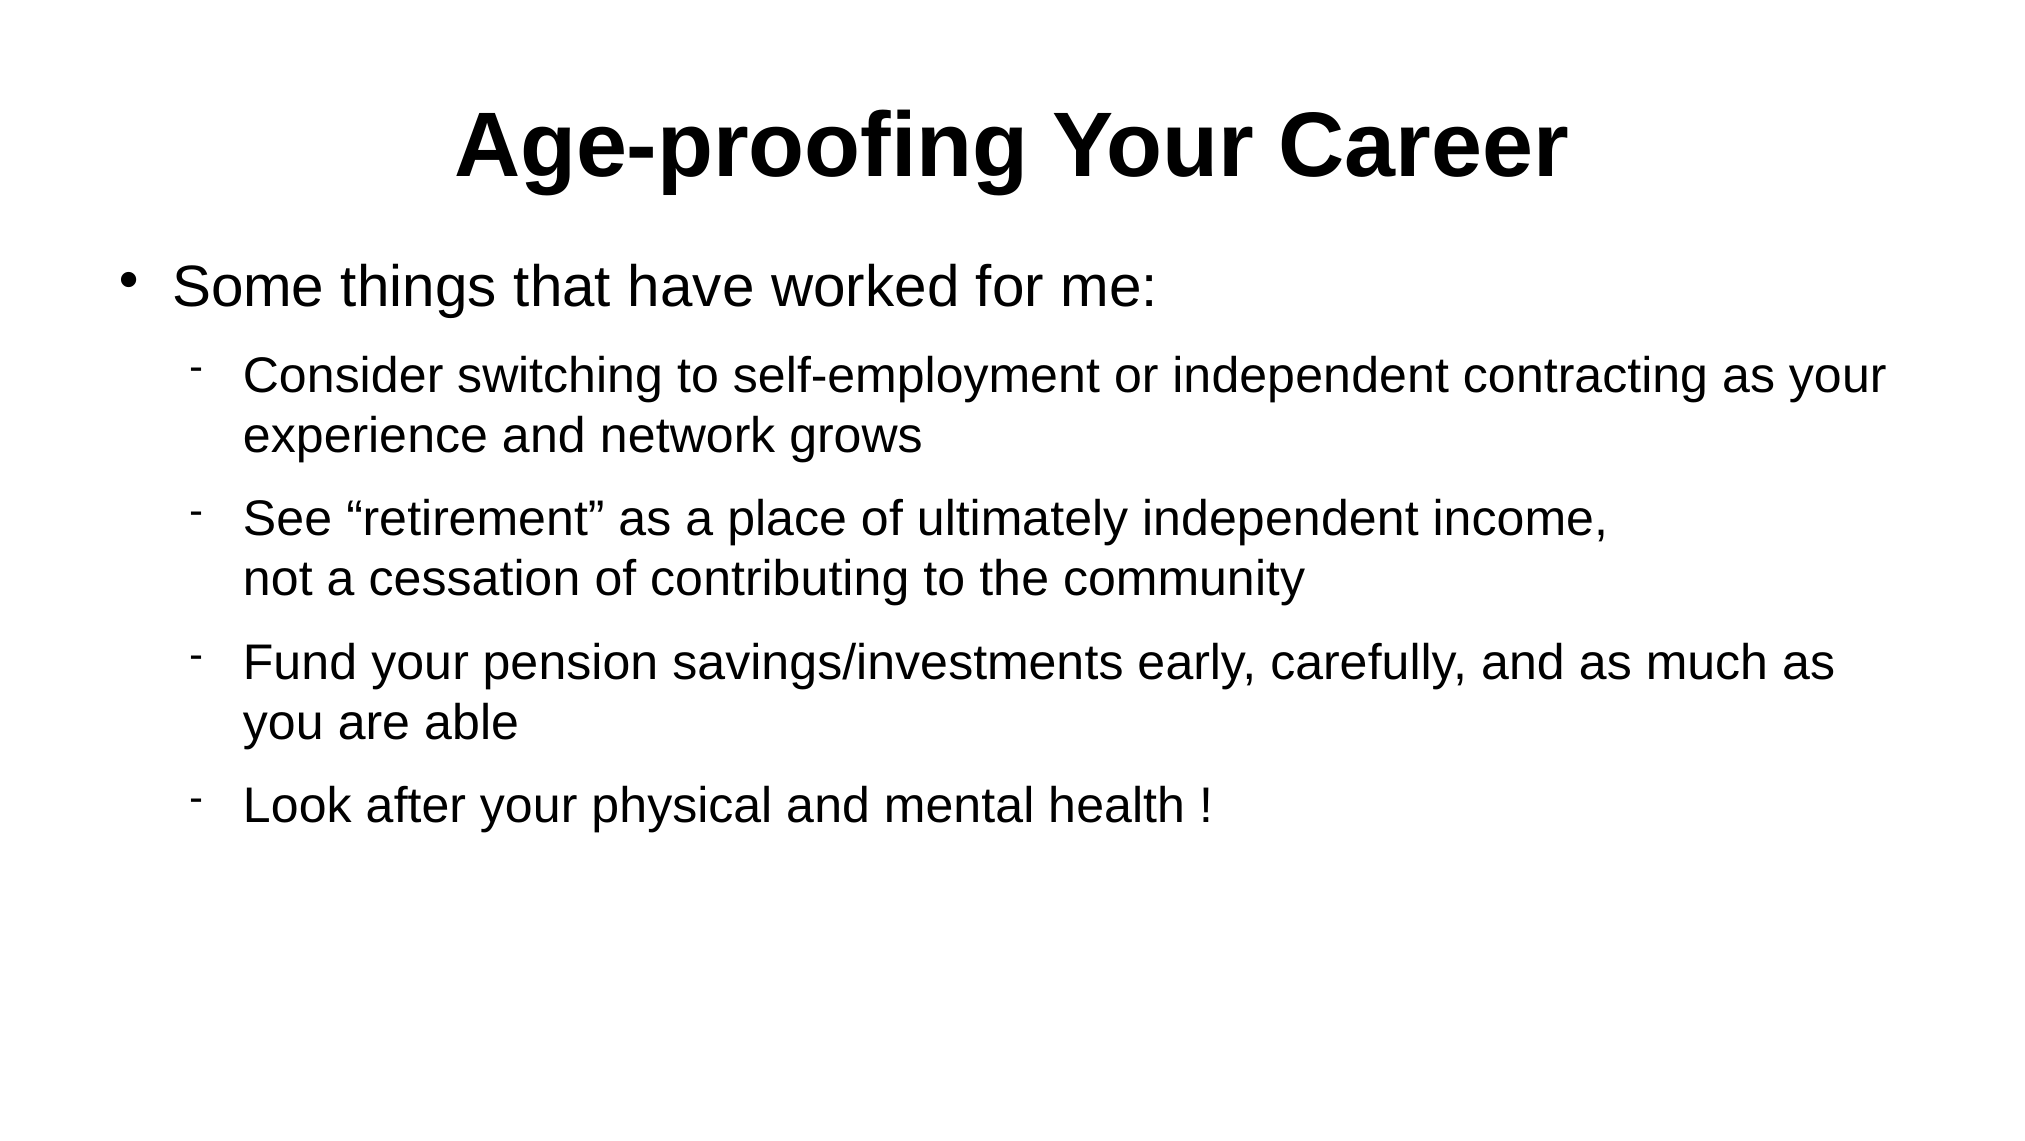

# Age-proofing Your Career
Some things that have worked for me:
Consider switching to self-employment or independent contracting as your experience and network grows
See “retirement” as a place of ultimately independent income,
not a cessation of contributing to the community
Fund your pension savings/investments early, carefully, and as much as you are able
Look after your physical and mental health !